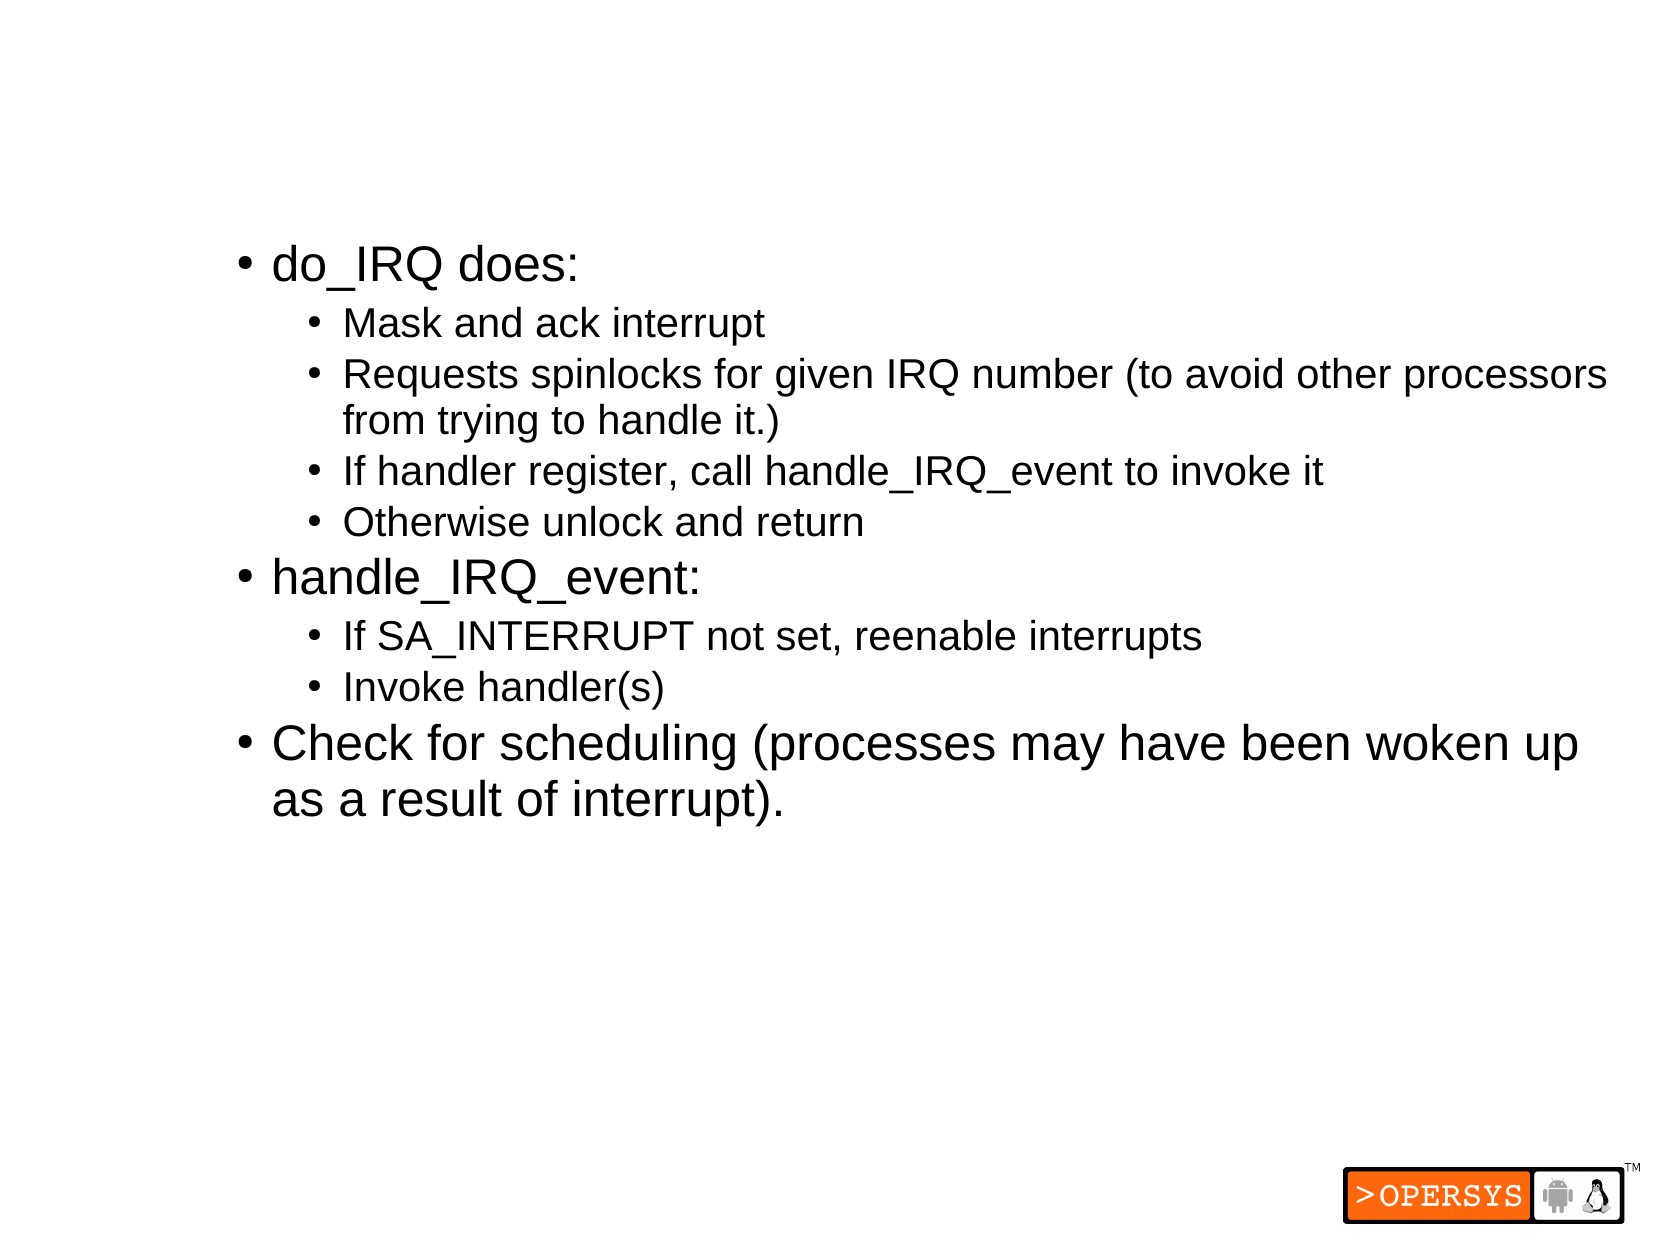

# do_IRQ does:
Mask and ack interrupt
Requests spinlocks for given IRQ number (to avoid other processors from trying to handle it.)
If handler register, call handle_IRQ_event to invoke it
Otherwise unlock and return
handle_IRQ_event:
If SA_INTERRUPT not set, reenable interrupts
Invoke handler(s)
Check for scheduling (processes may have been woken up as a result of interrupt).